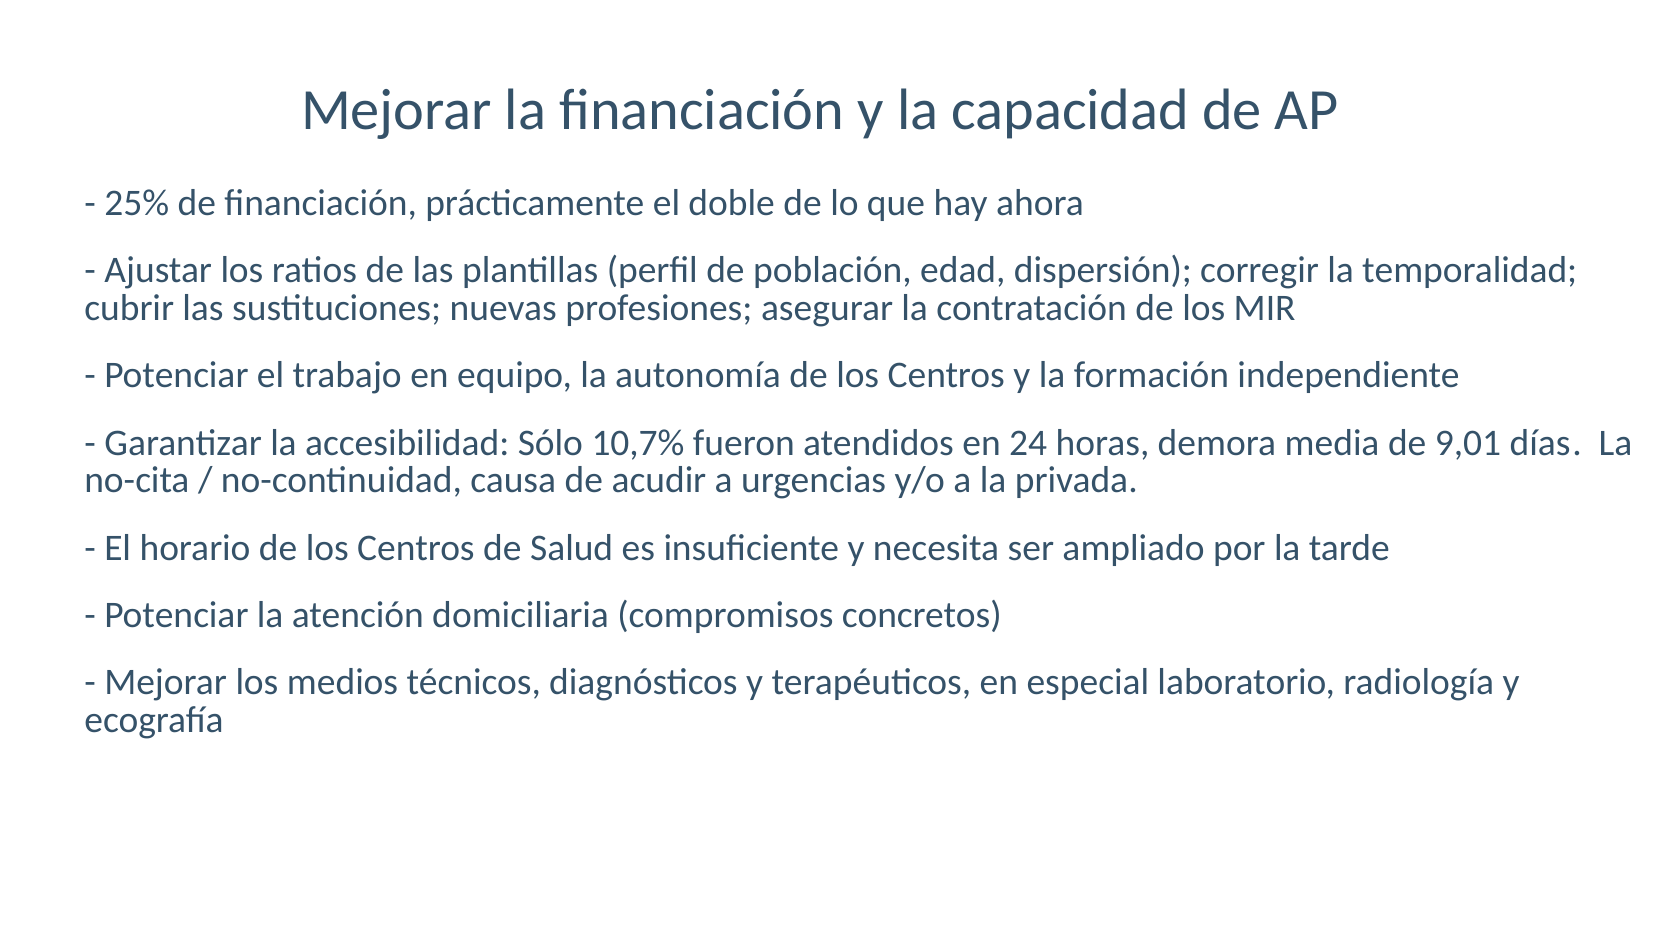

# Mejorar la financiación y la capacidad de AP
- 25% de financiación, prácticamente el doble de lo que hay ahora
- Ajustar los ratios de las plantillas (perfil de población, edad, dispersión); corregir la temporalidad; cubrir las sustituciones; nuevas profesiones; asegurar la contratación de los MIR
- Potenciar el trabajo en equipo, la autonomía de los Centros y la formación independiente
- Garantizar la accesibilidad: Sólo 10,7% fueron atendidos en 24 horas, demora media de 9,01 días. La no-cita / no-continuidad, causa de acudir a urgencias y/o a la privada.
- El horario de los Centros de Salud es insuficiente y necesita ser ampliado por la tarde
- Potenciar la atención domiciliaria (compromisos concretos)
- Mejorar los medios técnicos, diagnósticos y terapéuticos, en especial laboratorio, radiología y ecografía